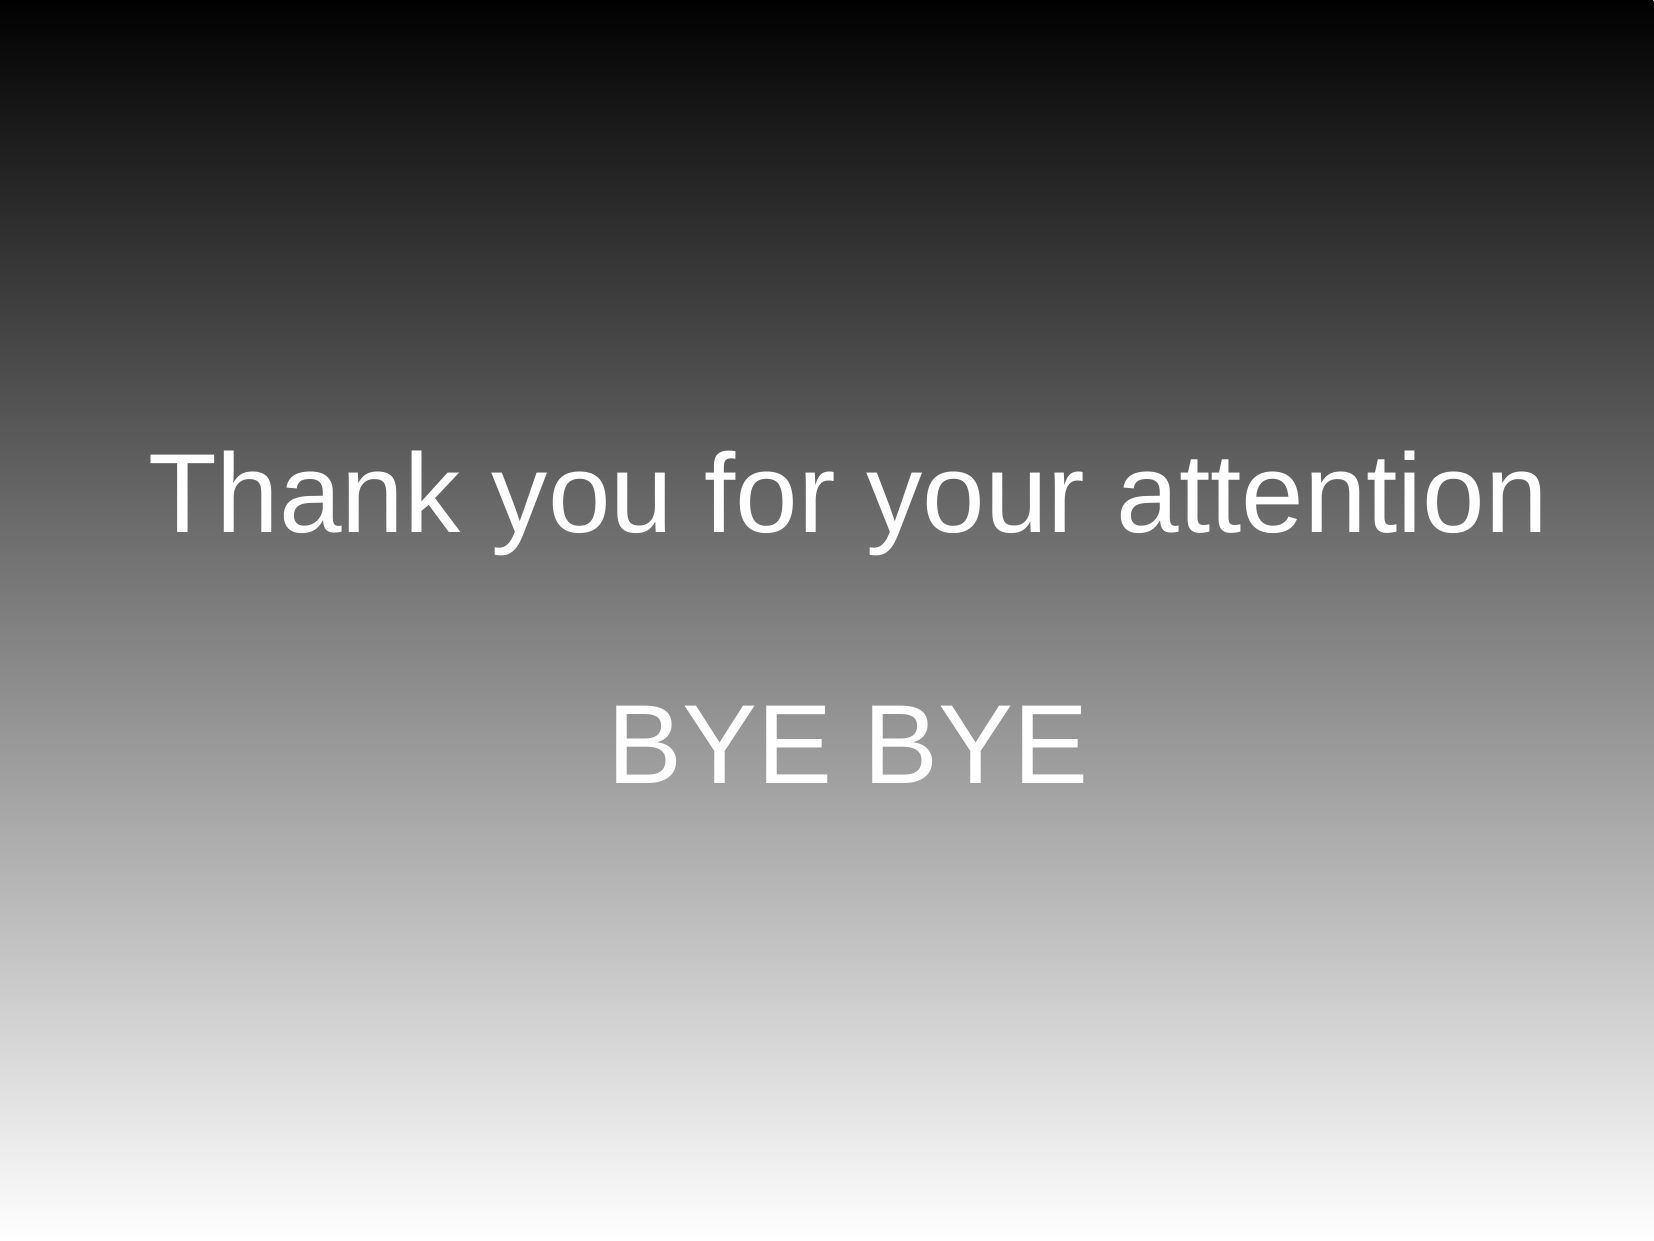

# Thank you for your attention BYE BYE